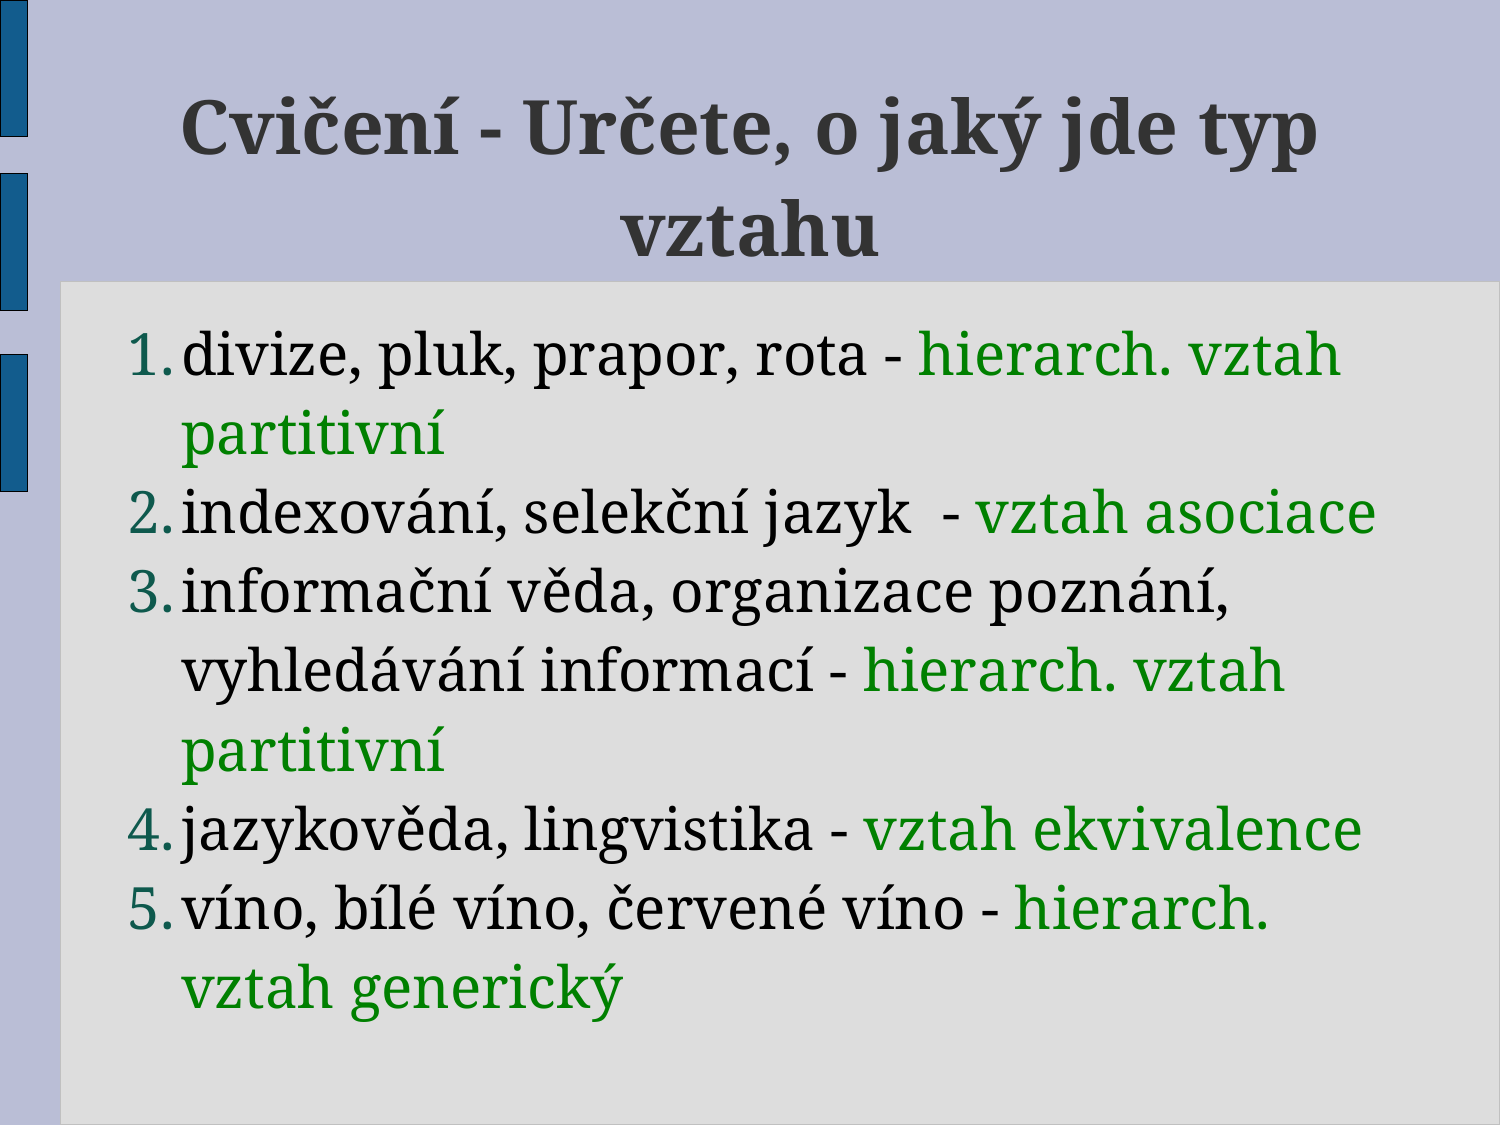

# Cvičení - Určete, o jaký jde typ vztahu
divize, pluk, prapor, rota - hierarch. vztah partitivní
indexování, selekční jazyk - vztah asociace
informační věda, organizace poznání, vyhledávání informací - hierarch. vztah partitivní
jazykověda, lingvistika - vztah ekvivalence
víno, bílé víno, červené víno - hierarch. vztah generický